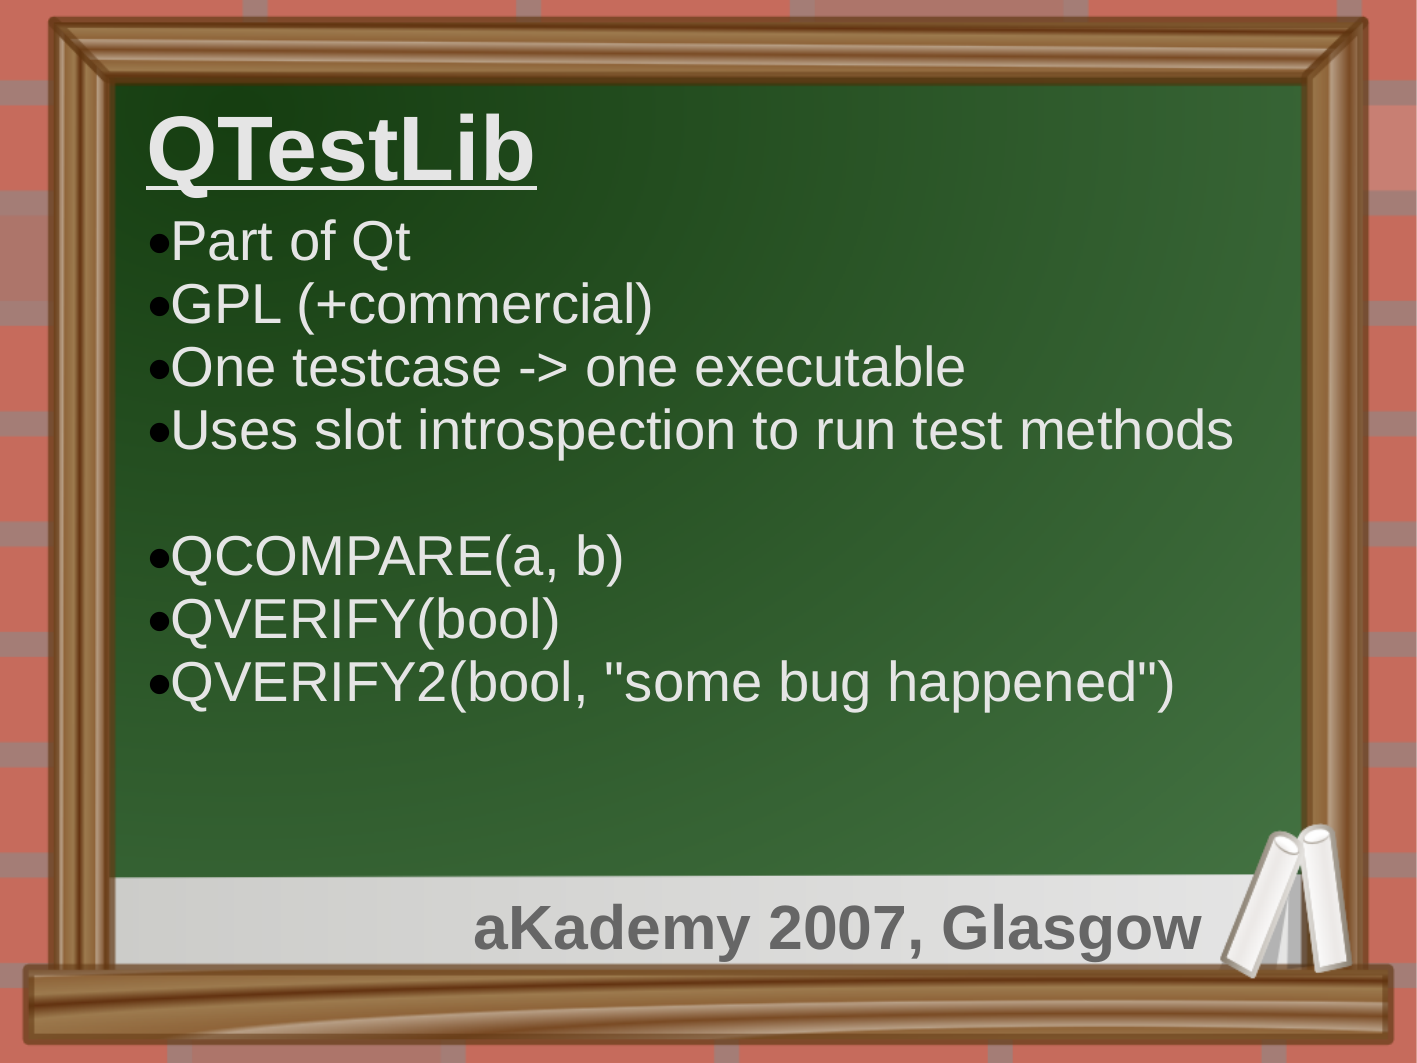

QTestLib
Part of Qt
GPL (+commercial)
One testcase -> one executable
Uses slot introspection to run test methods
QCOMPARE(a, b)
QVERIFY(bool)
QVERIFY2(bool, "some bug happened")